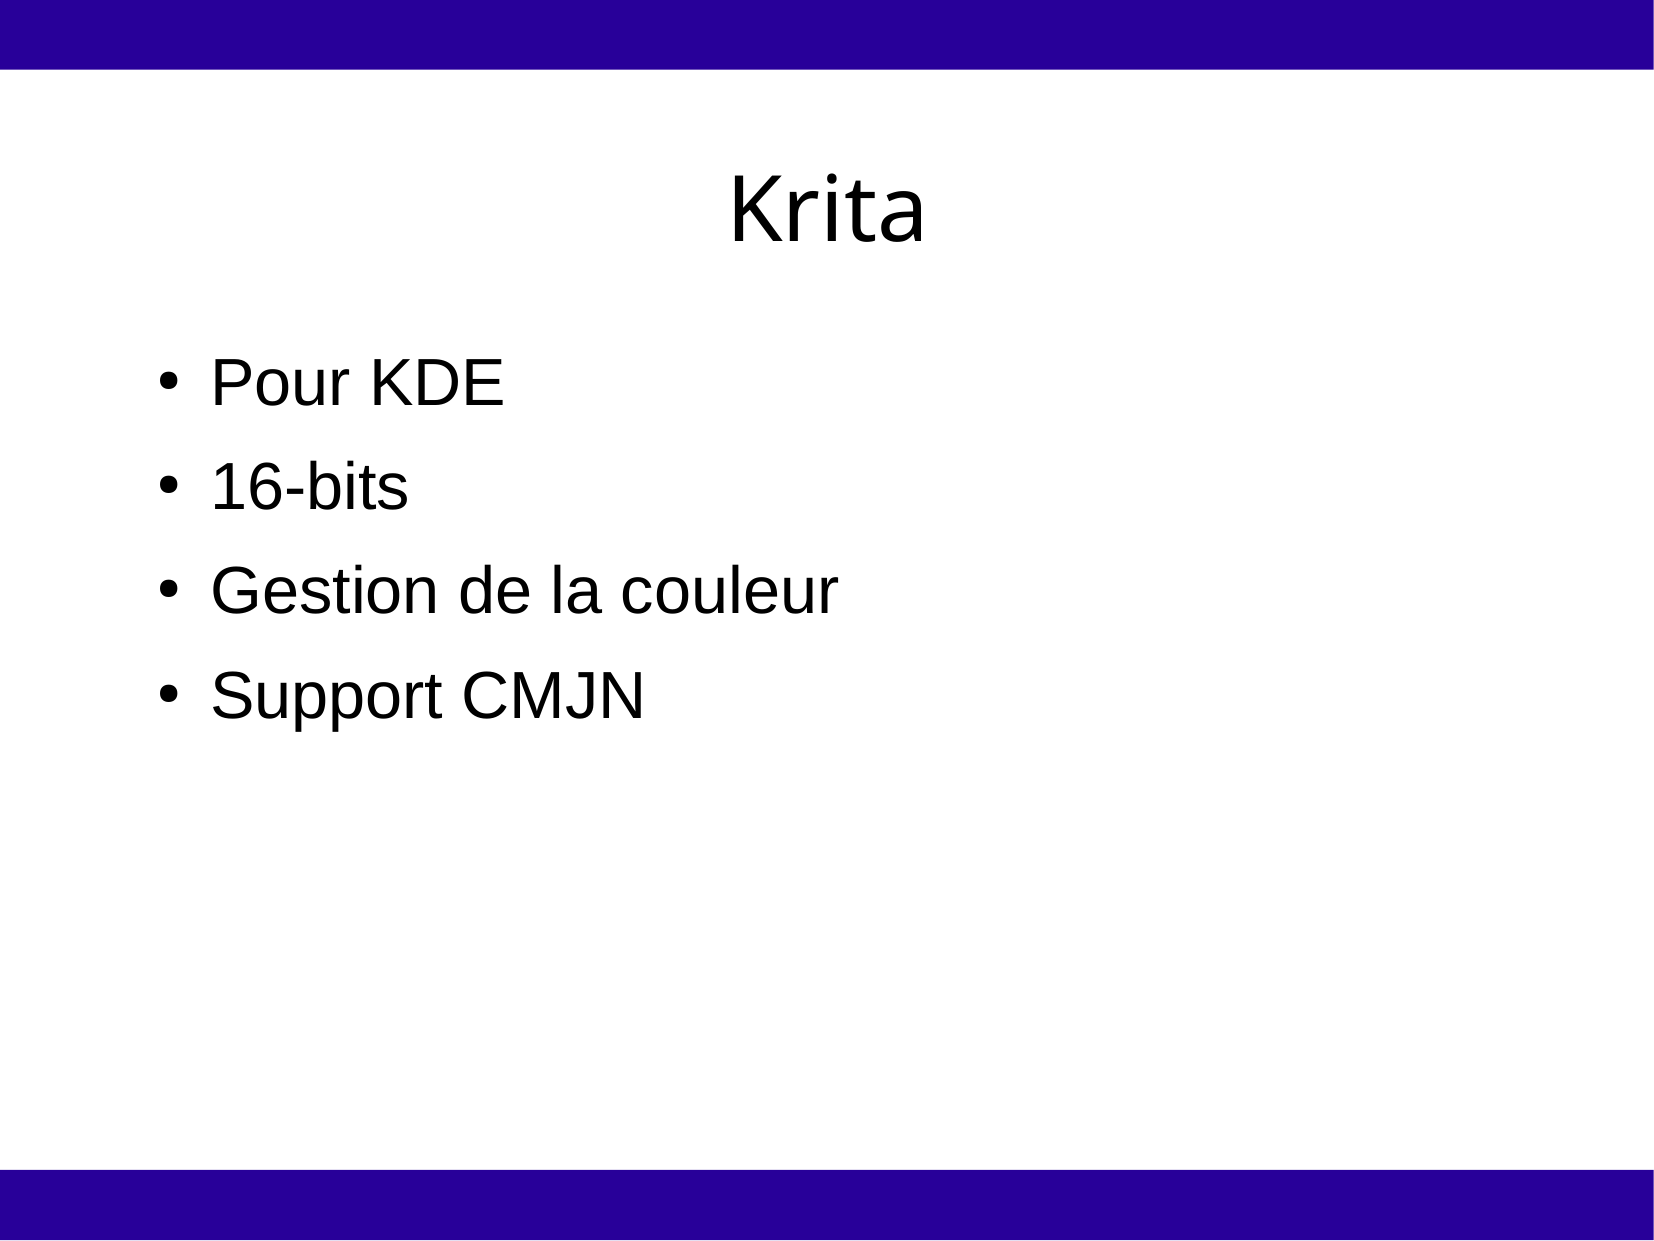

# Krita
Pour KDE
16-bits
Gestion de la couleur
Support CMJN